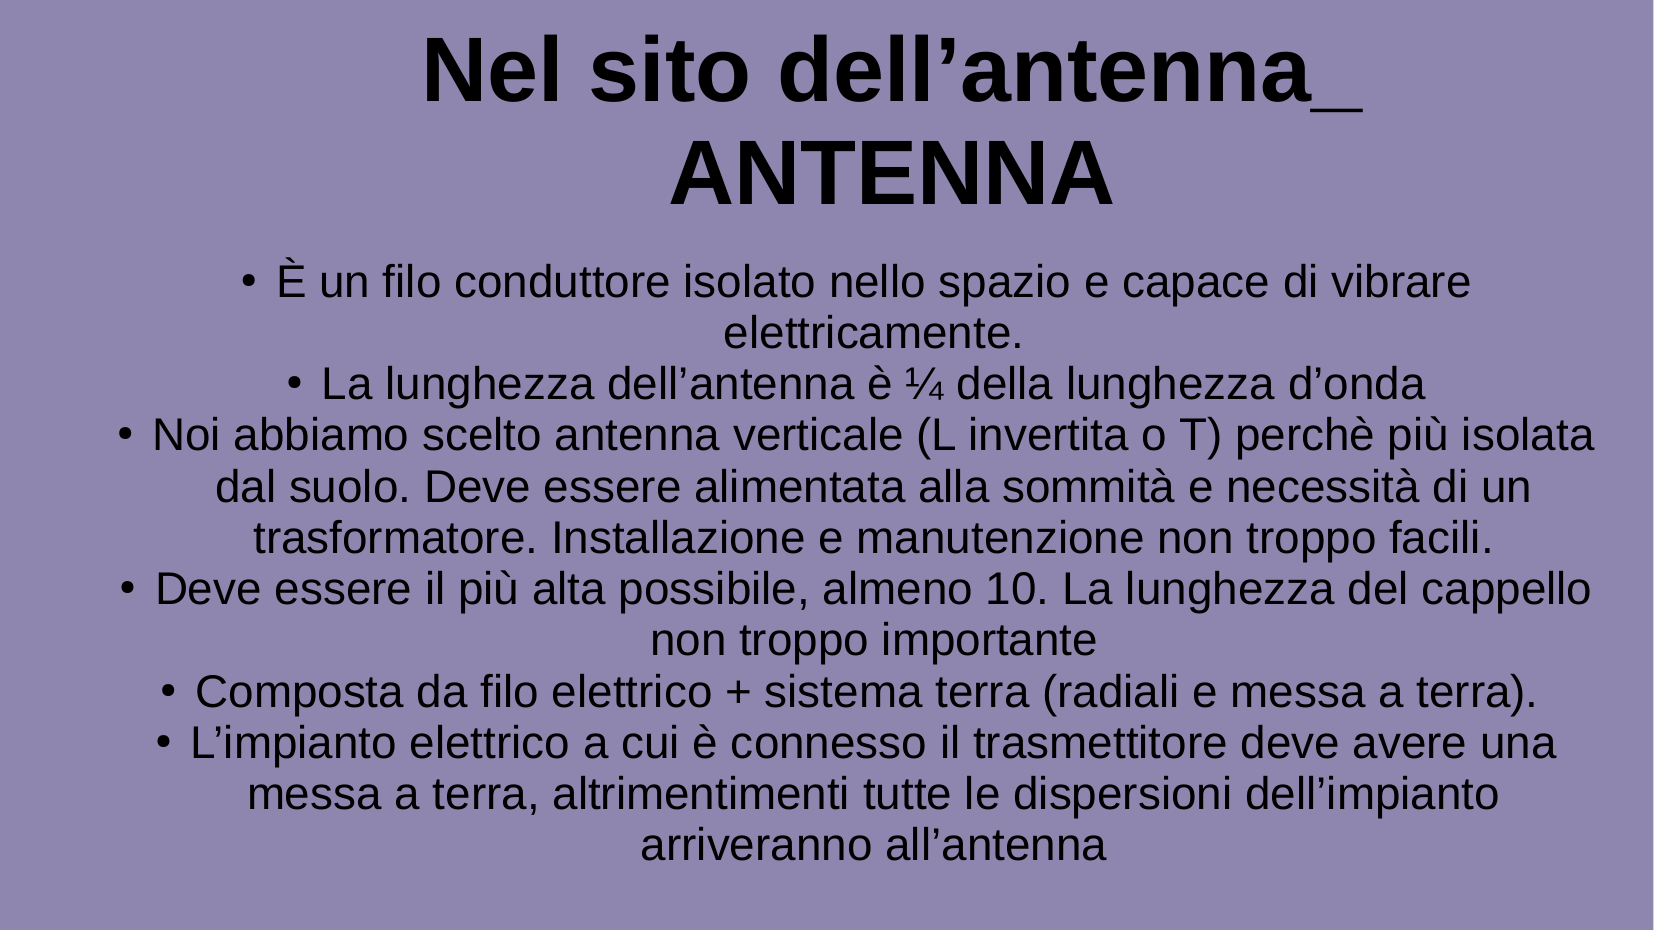

# Nel sito dell’antenna_ ANTENNA
È un filo conduttore isolato nello spazio e capace di vibrare elettricamente.
La lunghezza dell’antenna è ¼ della lunghezza d’onda
Noi abbiamo scelto antenna verticale (L invertita o T) perchè più isolata dal suolo. Deve essere alimentata alla sommità e necessità di un trasformatore. Installazione e manutenzione non troppo facili.
Deve essere il più alta possibile, almeno 10. La lunghezza del cappello non troppo importante
Composta da filo elettrico + sistema terra (radiali e messa a terra).
L’impianto elettrico a cui è connesso il trasmettitore deve avere una messa a terra, altrimentimenti tutte le dispersioni dell’impianto arriveranno all’antenna